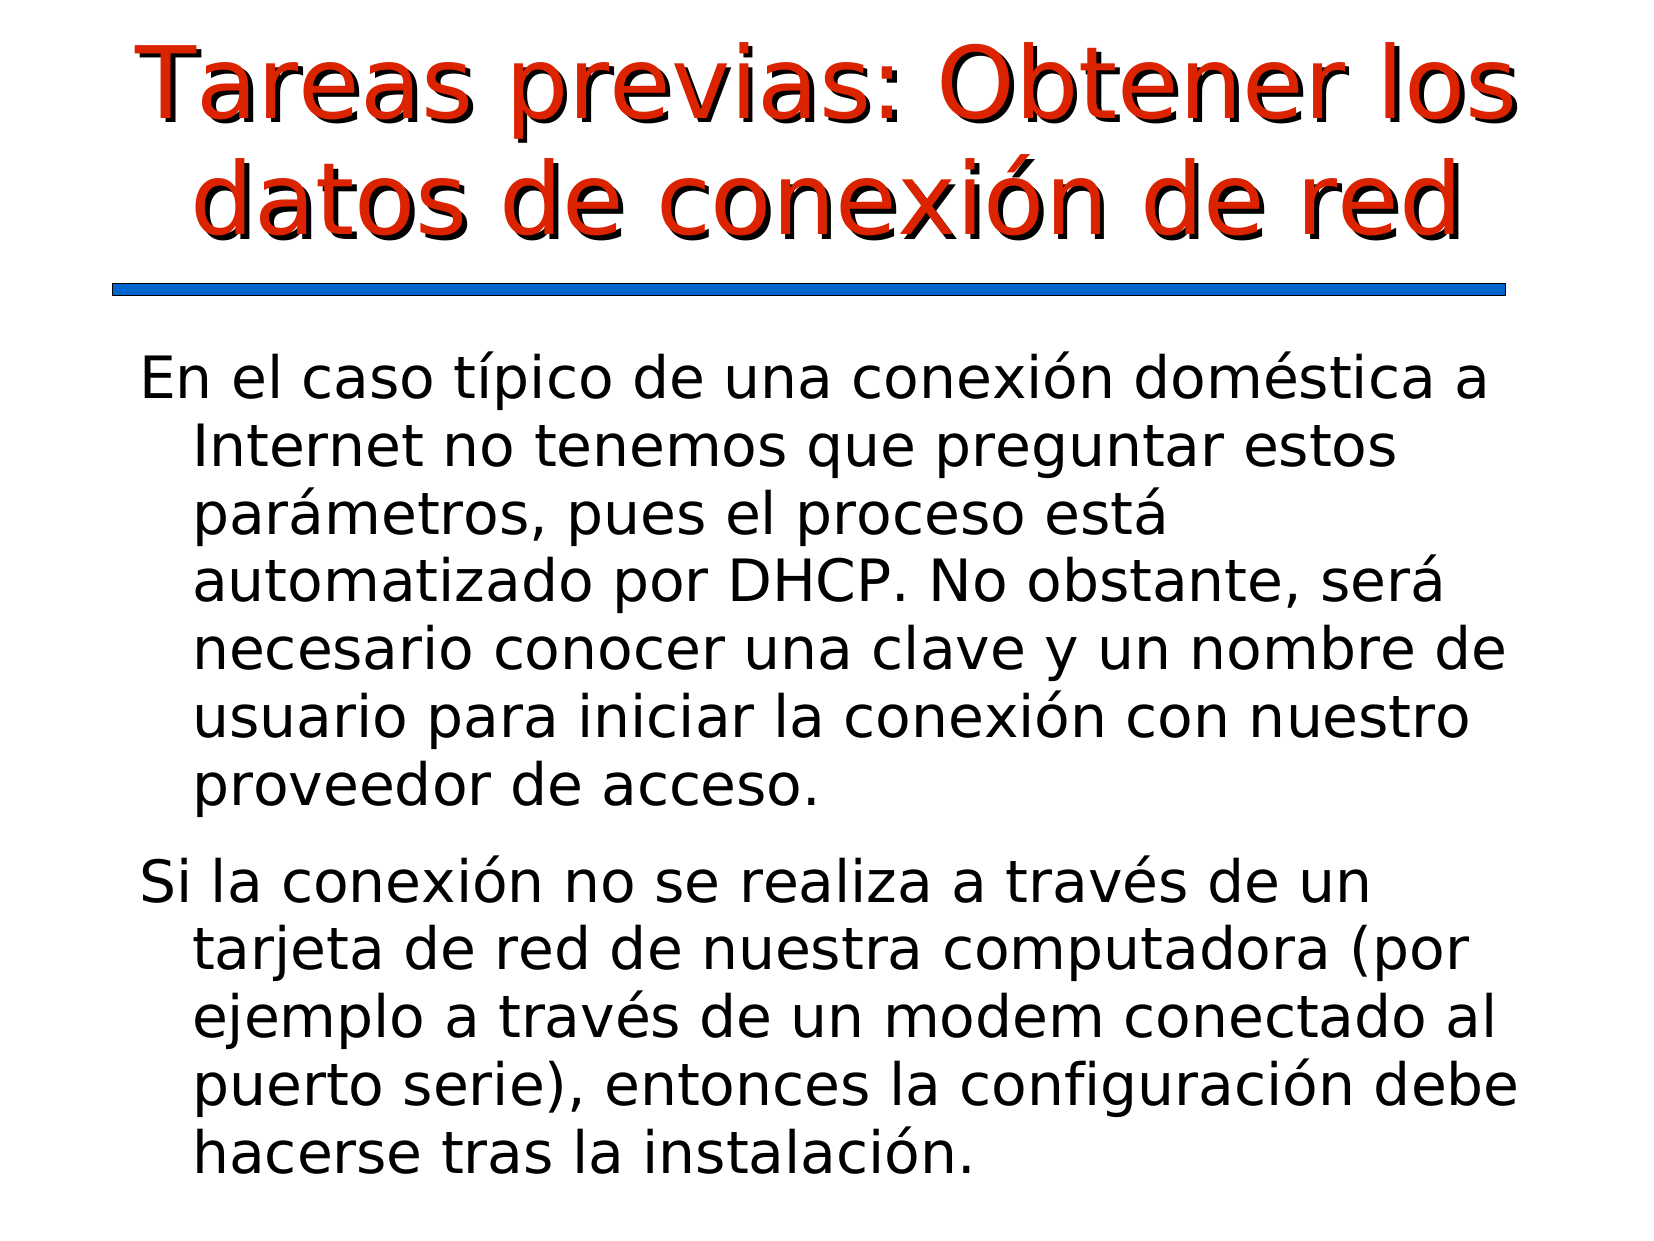

# Tareas previas: Obtener los datos de conexión de red
En el caso típico de una conexión doméstica a Internet no tenemos que preguntar estos parámetros, pues el proceso está automatizado por DHCP. No obstante, será necesario conocer una clave y un nombre de usuario para iniciar la conexión con nuestro proveedor de acceso.
Si la conexión no se realiza a través de un tarjeta de red de nuestra computadora (por ejemplo a través de un modem conectado al puerto serie), entonces la configuración debe hacerse tras la instalación.